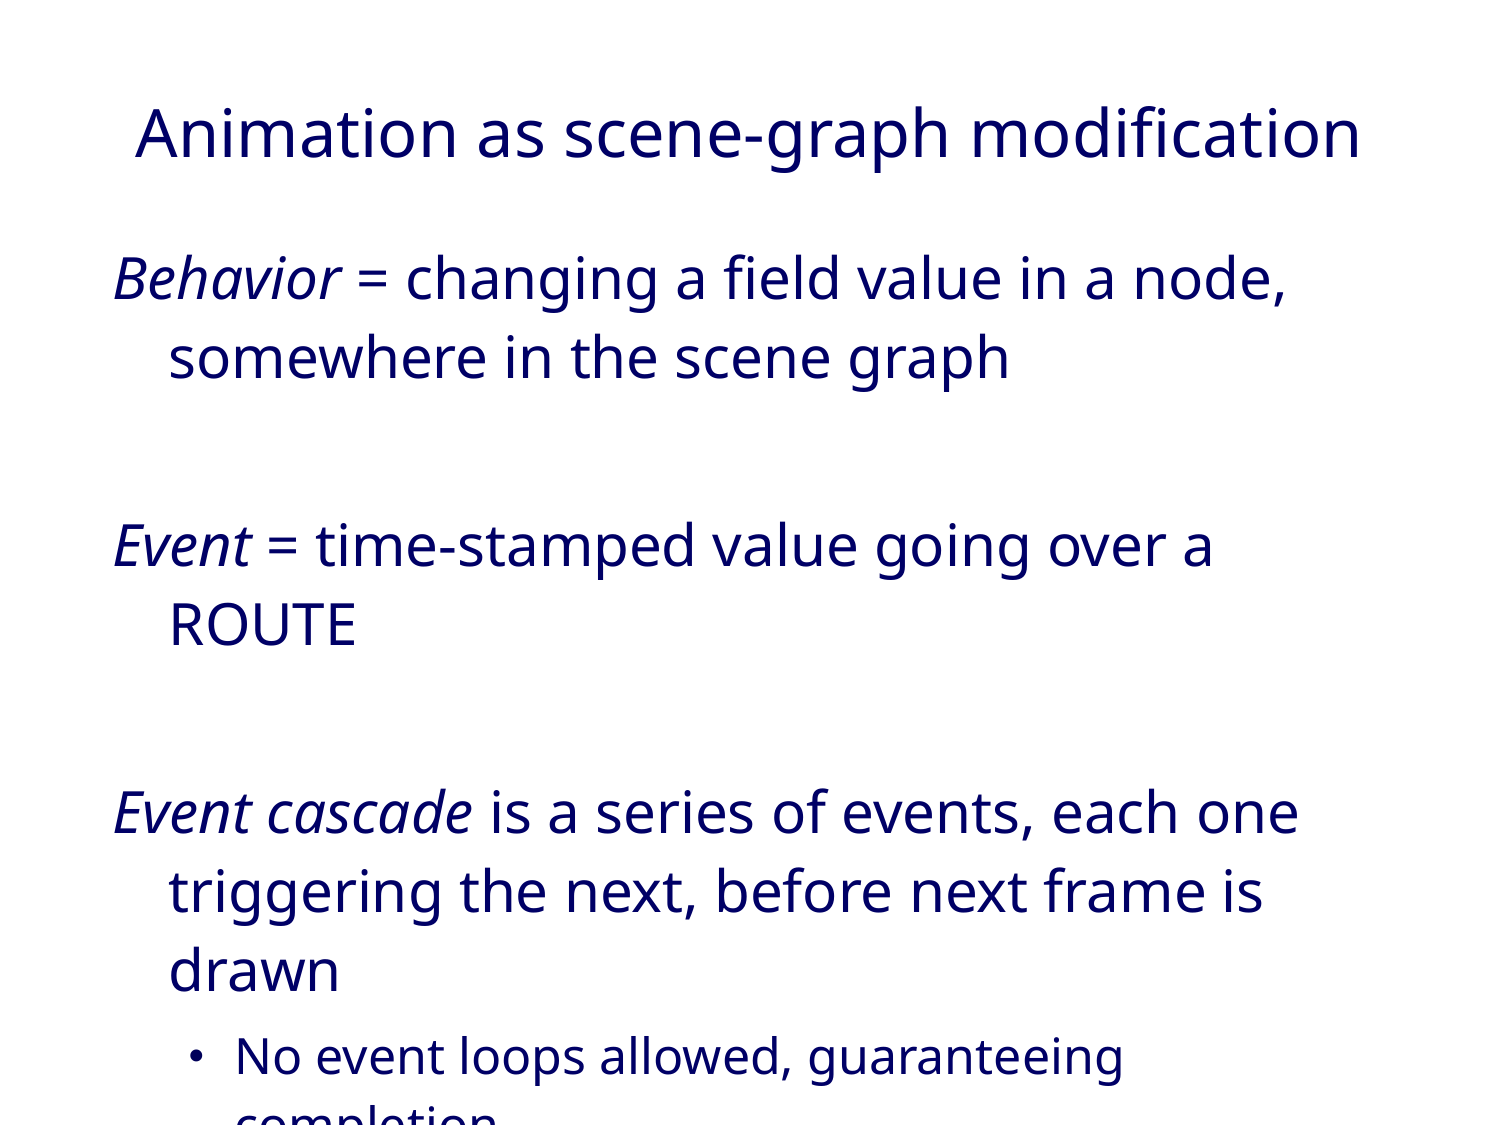

# Animation as scene-graph modification
Behavior = changing a field value in a node, somewhere in the scene graph
Event = time-stamped value going over a ROUTE
Event cascade is a series of events, each one triggering the next, before next frame is drawn
No event loops allowed, guaranteeing completion
Thus all X3D animation can be considered as modification of the scene graph at run time